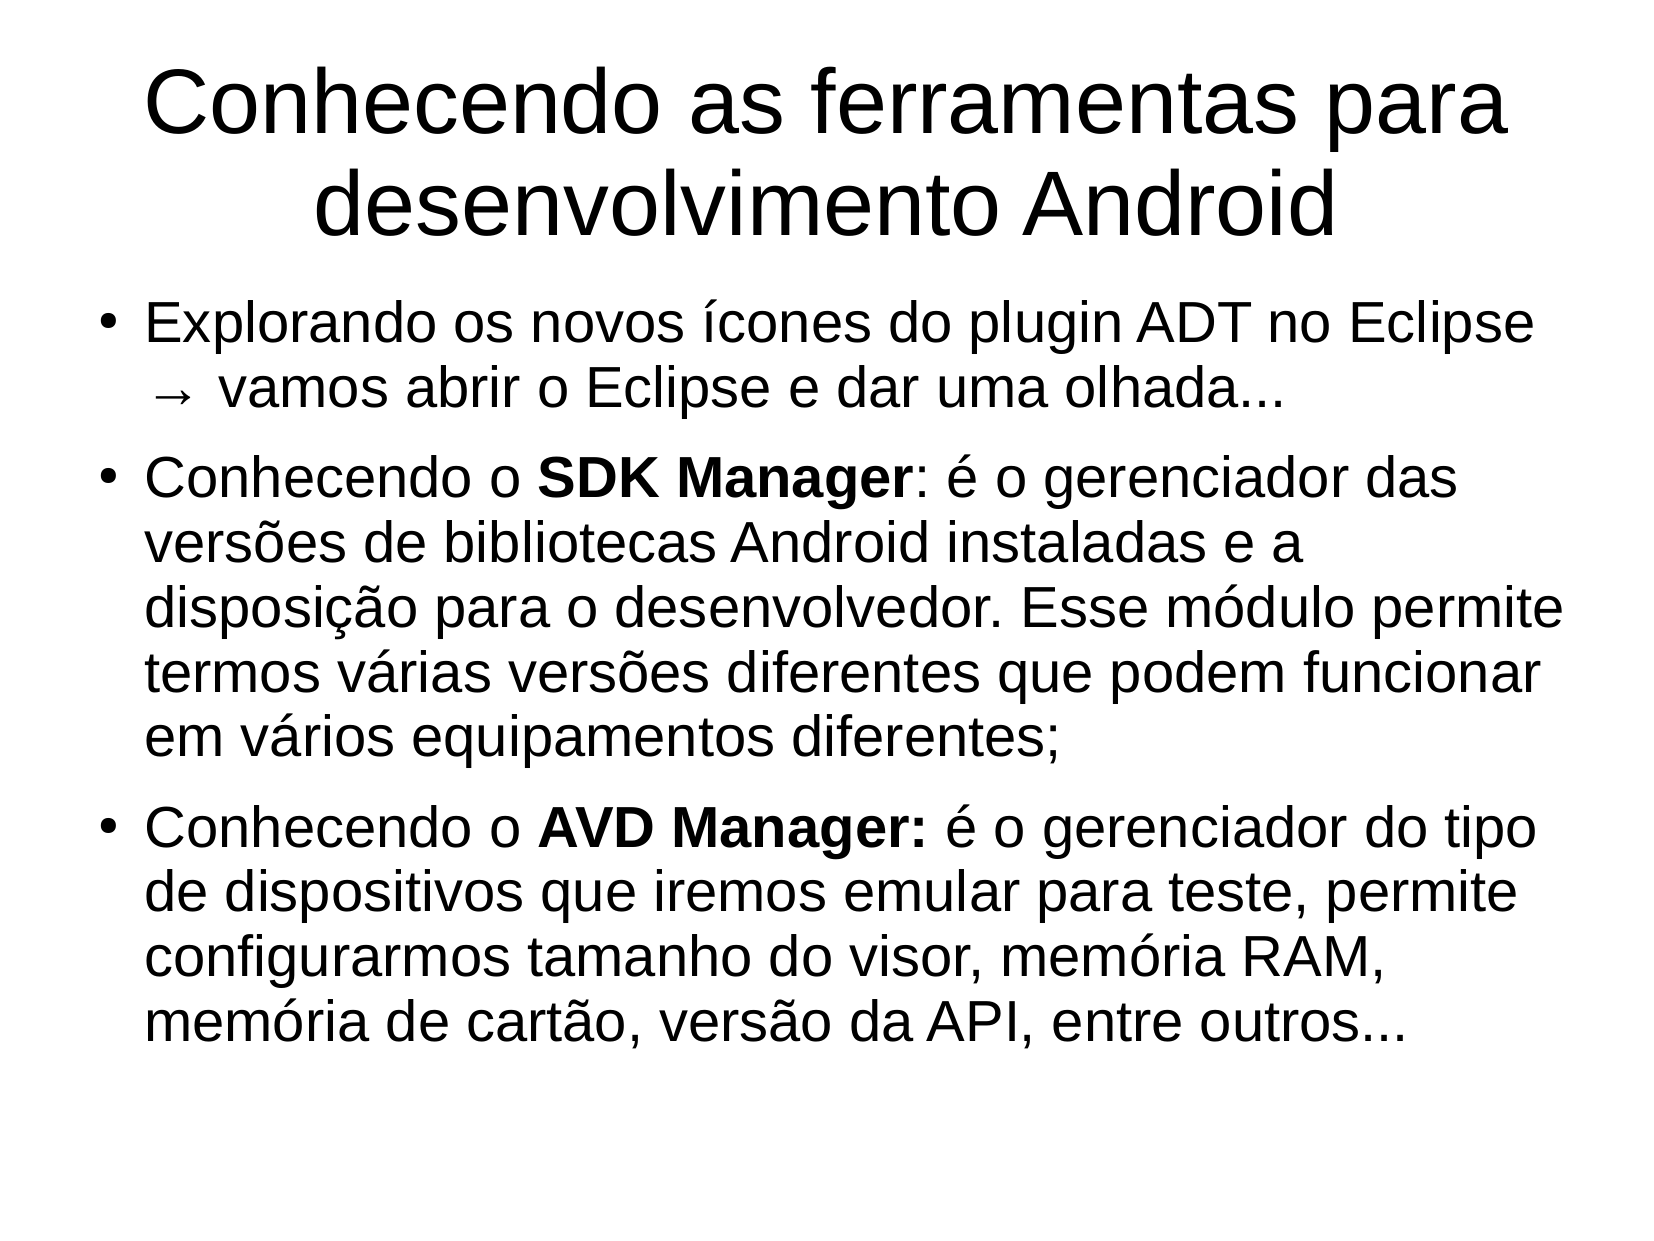

# Conhecendo as ferramentas para desenvolvimento Android
Explorando os novos ícones do plugin ADT no Eclipse → vamos abrir o Eclipse e dar uma olhada...
Conhecendo o SDK Manager: é o gerenciador das versões de bibliotecas Android instaladas e a disposição para o desenvolvedor. Esse módulo permite termos várias versões diferentes que podem funcionar em vários equipamentos diferentes;
Conhecendo o AVD Manager: é o gerenciador do tipo de dispositivos que iremos emular para teste, permite configurarmos tamanho do visor, memória RAM, memória de cartão, versão da API, entre outros...